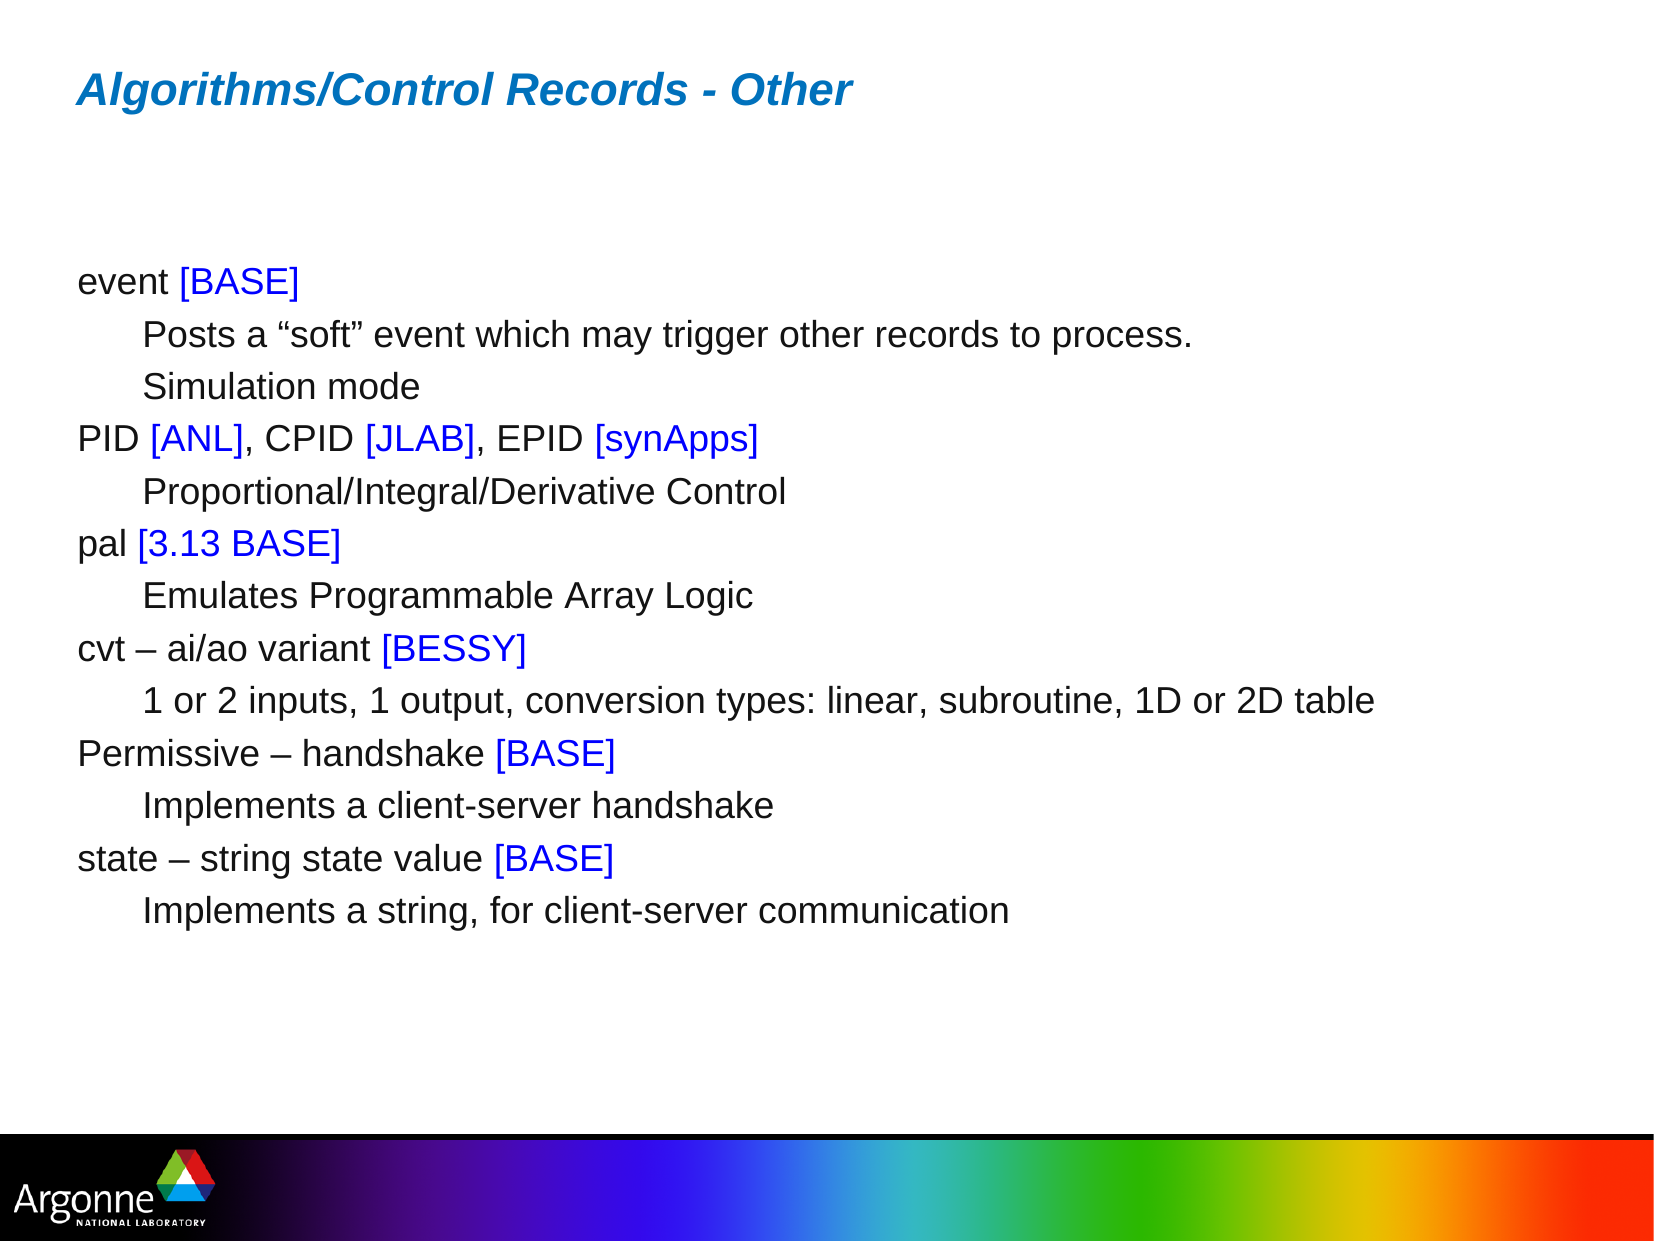

# Algorithms/Control Records - Other
event [BASE]
Posts a “soft” event which may trigger other records to process.
Simulation mode
PID [ANL], CPID [JLAB], EPID [synApps]
Proportional/Integral/Derivative Control
pal [3.13 BASE]
Emulates Programmable Array Logic
cvt – ai/ao variant [BESSY]
1 or 2 inputs, 1 output, conversion types: linear, subroutine, 1D or 2D table
Permissive – handshake [BASE]
Implements a client-server handshake
state – string state value [BASE]
Implements a string, for client-server communication